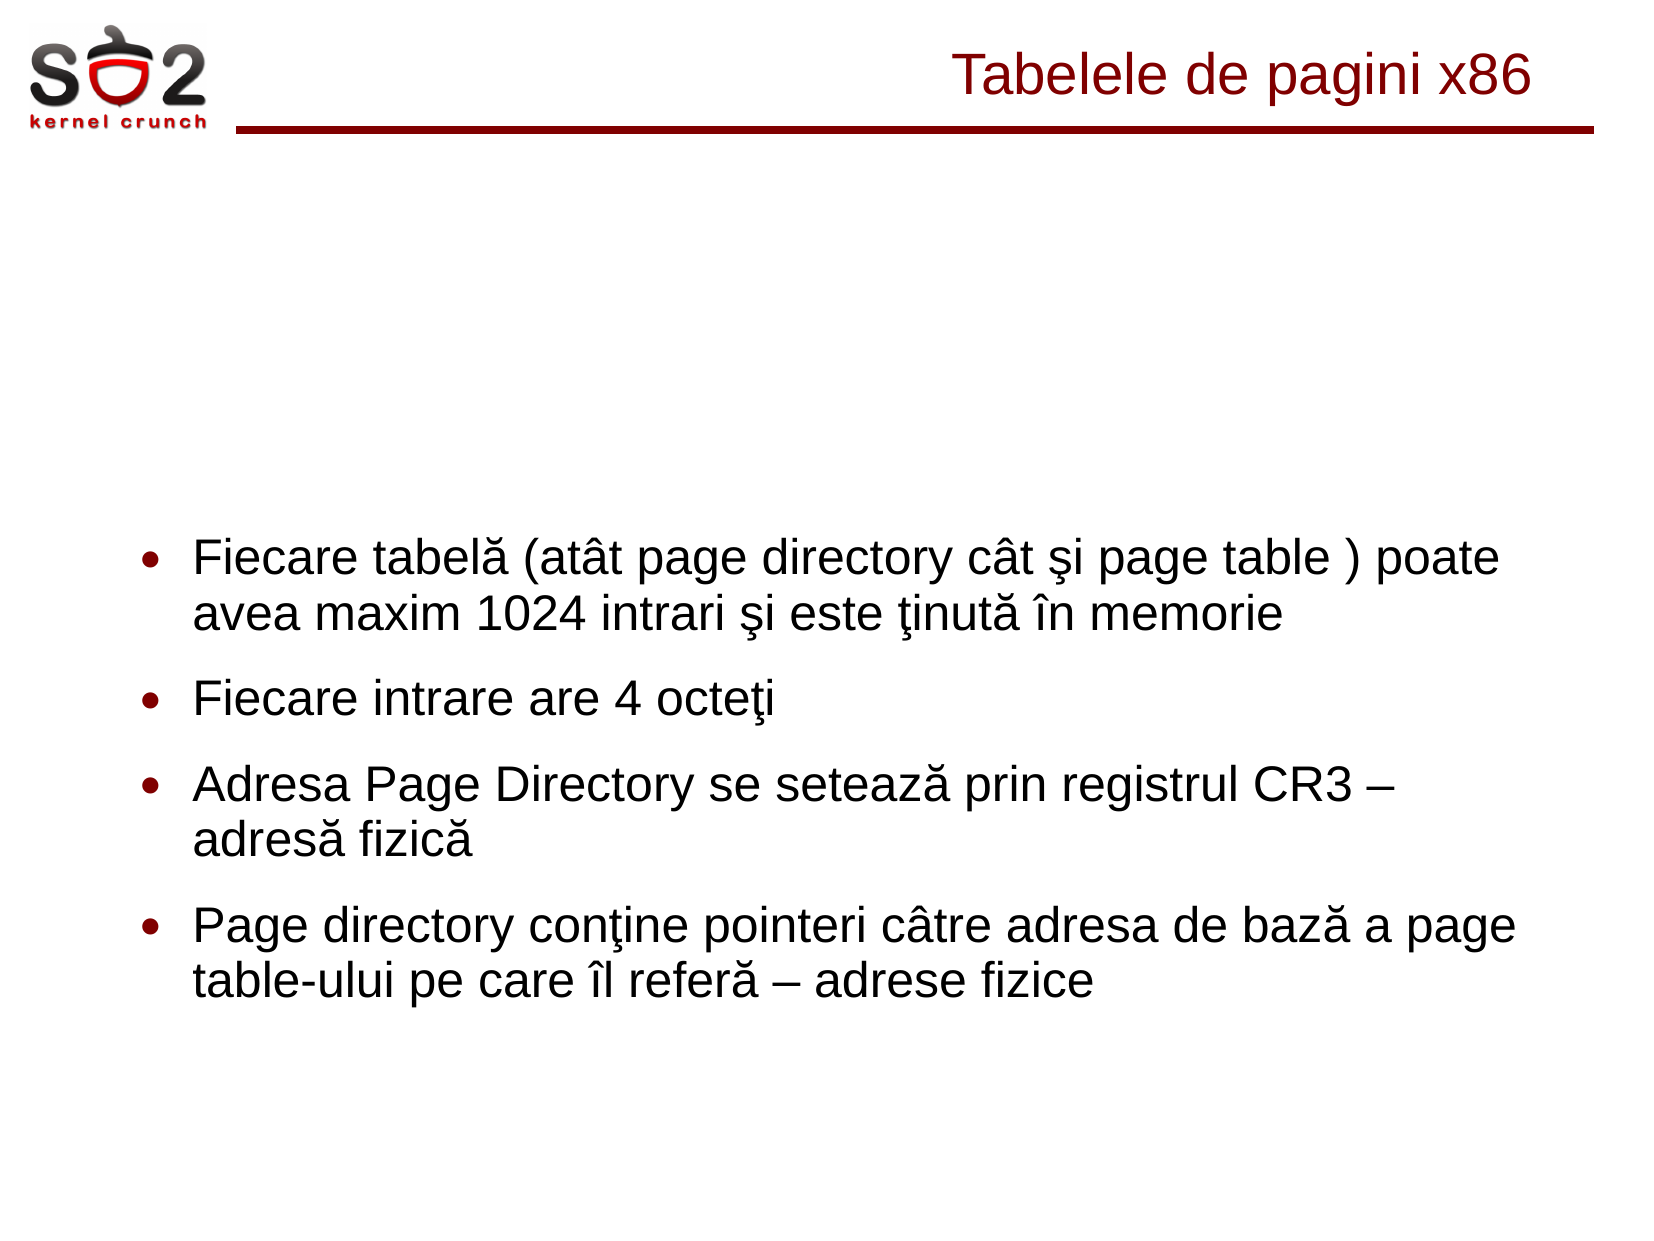

# Tabelele de pagini x86
Fiecare tabelă (atât page directory cât şi page table ) poate avea maxim 1024 intrari şi este ţinută în memorie
Fiecare intrare are 4 octeţi
Adresa Page Directory se setează prin registrul CR3 – adresă fizică
Page directory conţine pointeri câtre adresa de bază a page table-ului pe care îl referă – adrese fizice